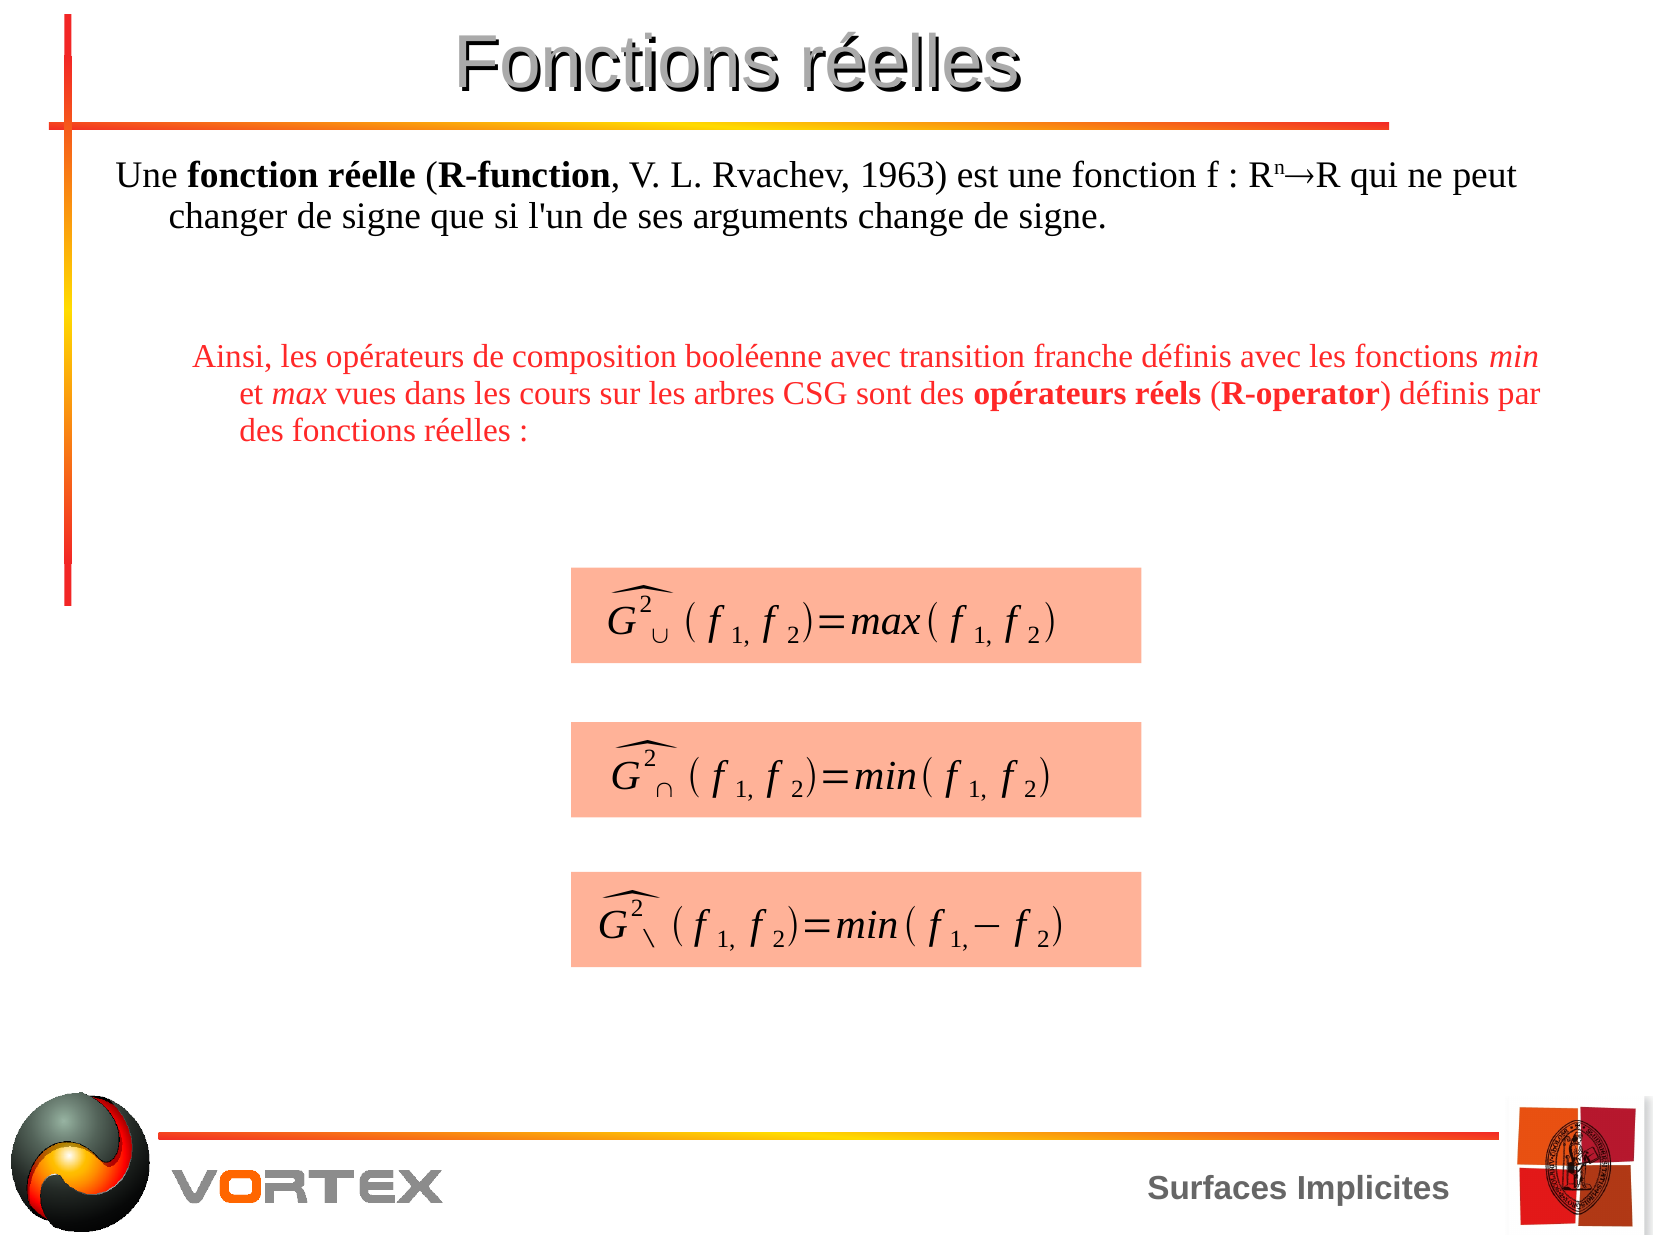

# Fonctions réelles
Une fonction réelle (R-function, V. L. Rvachev, 1963) est une fonction f : RnR qui ne peut changer de signe que si l'un de ses arguments change de signe.
Ainsi, les opérateurs de composition booléenne avec transition franche définis avec les fonctions min et max vues dans les cours sur les arbres CSG sont des opérateurs réels (R-operator) définis par des fonctions réelles :